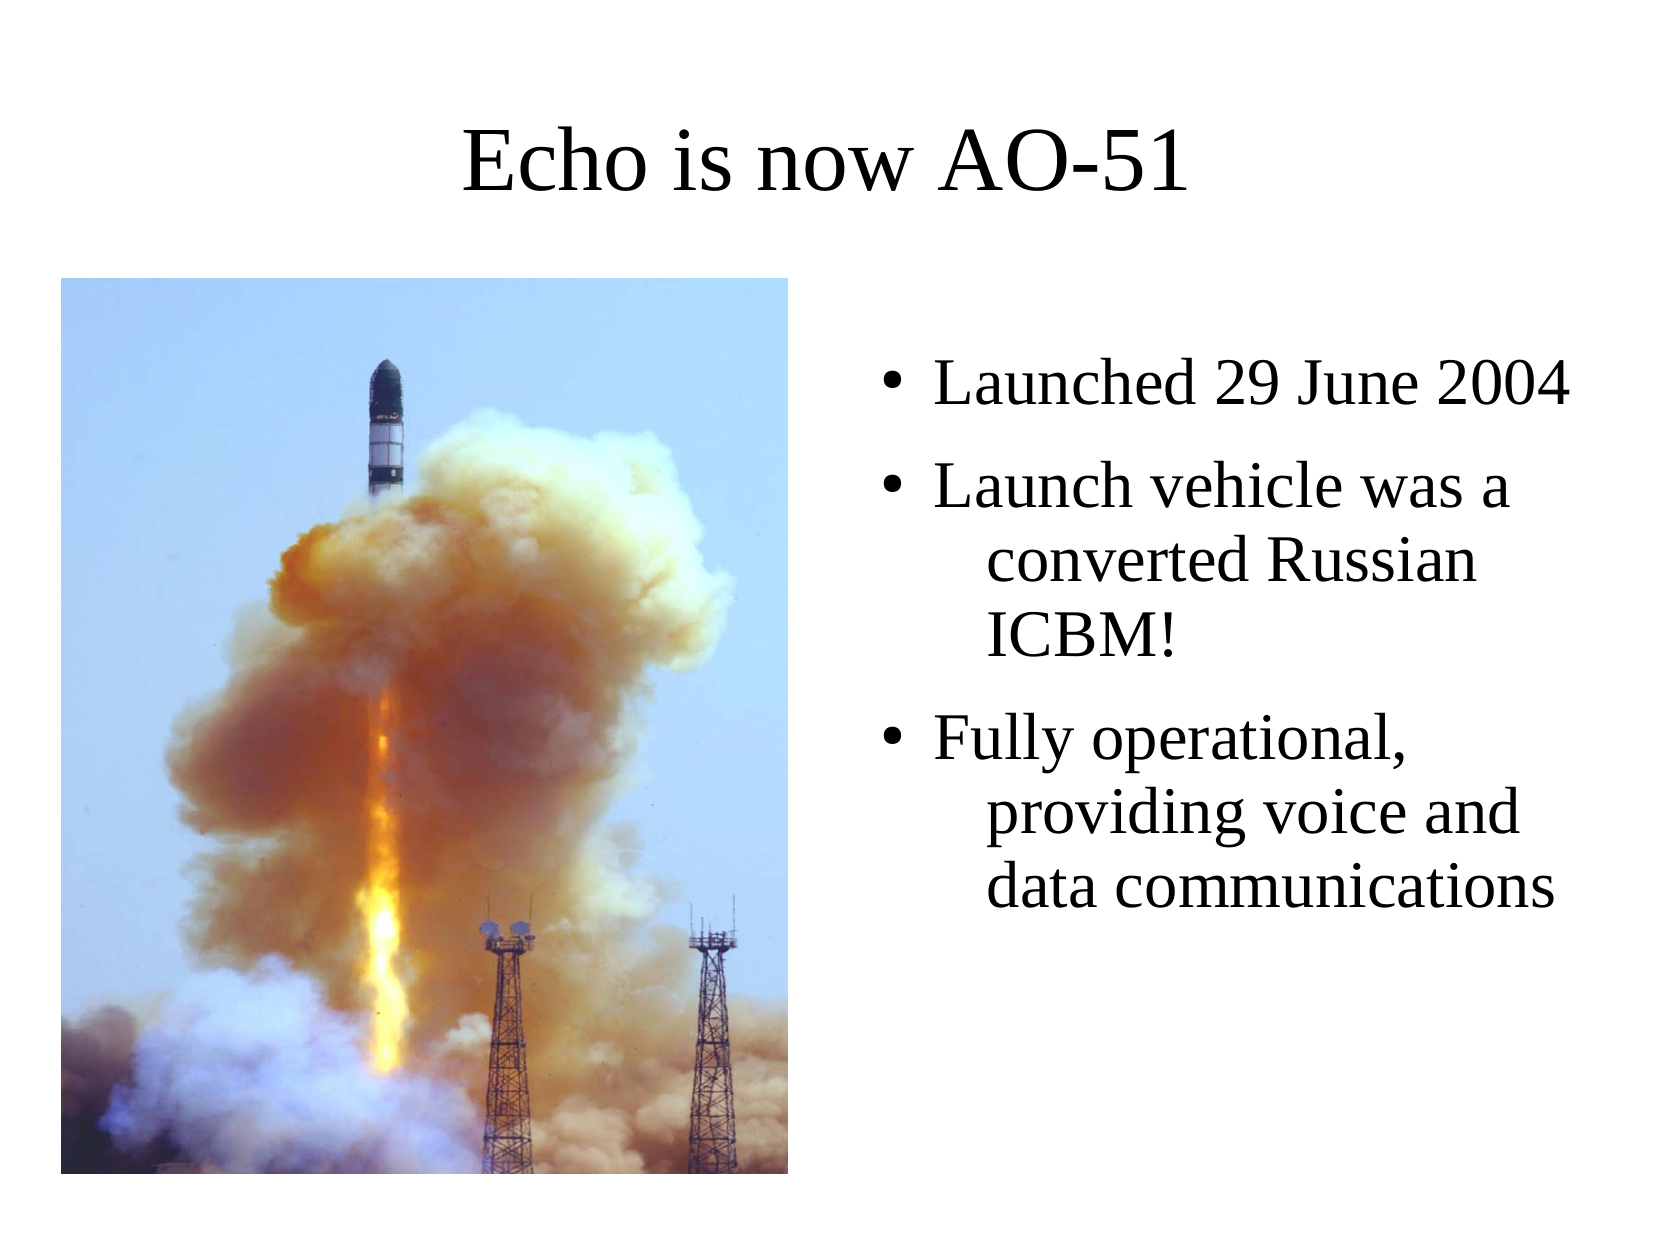

# Echo is now AO-51
Launched 29 June 2004
Launch vehicle was a converted Russian ICBM!
Fully operational, providing voice and data communications